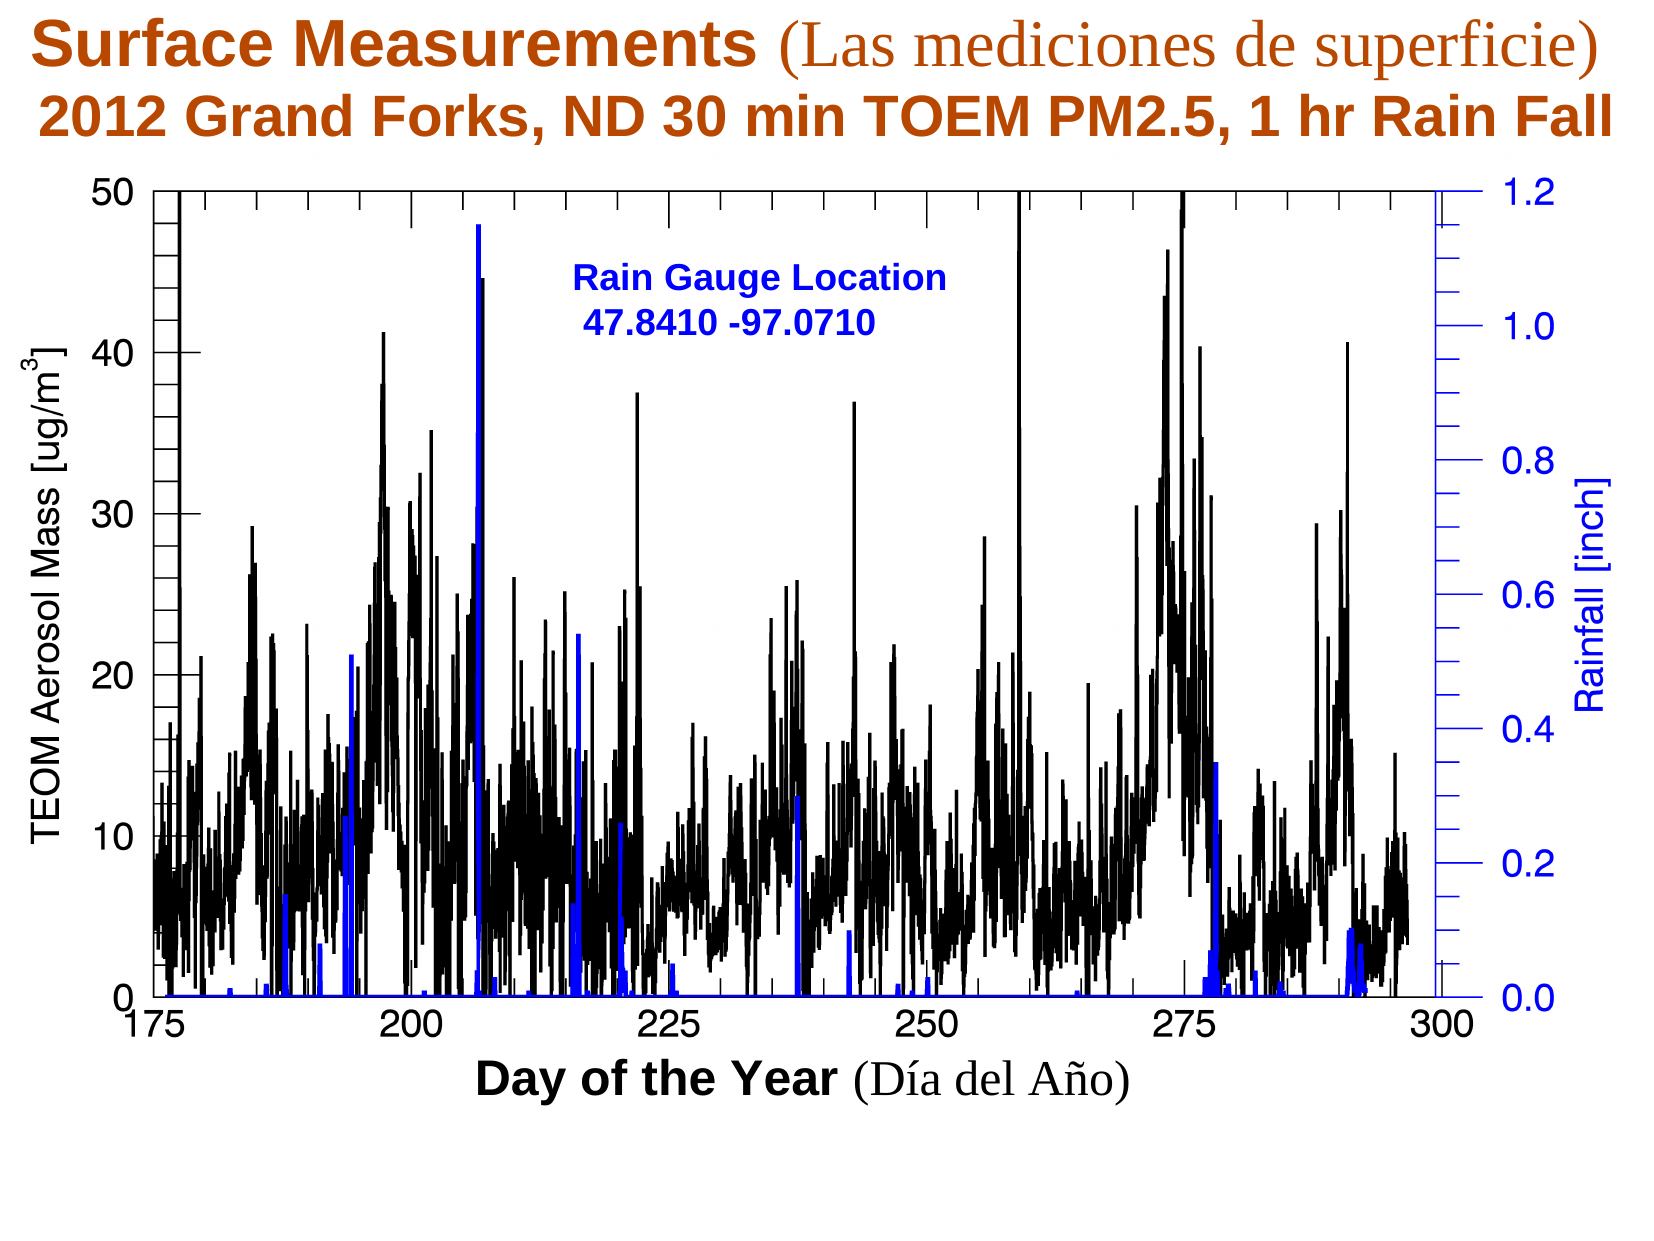

# Surface Measurements (Las mediciones de superficie) 2012 Grand Forks, ND 30 min TOEM PM2.5, 1 hr Rain Fall
Rain Gauge Location
 47.8410 -97.0710
Day of the Year (Día del Año)